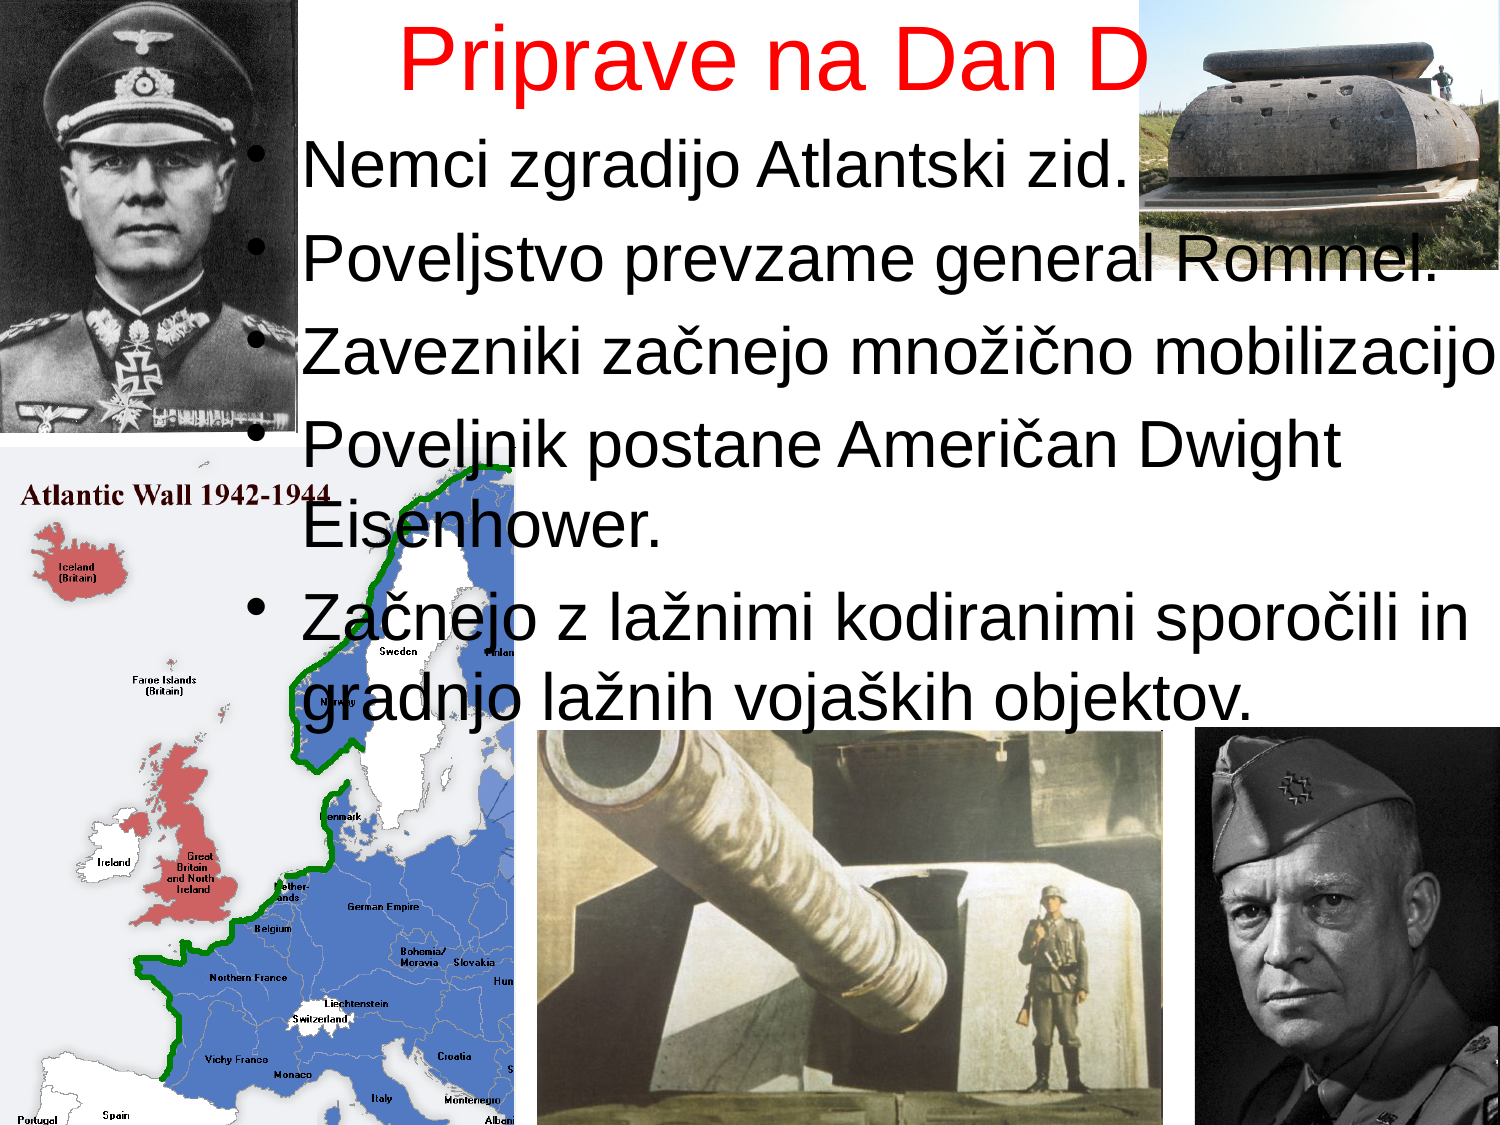

# Priprave na Dan D
Nemci zgradijo Atlantski zid.
Poveljstvo prevzame general Rommel.
Zavezniki začnejo množično mobilizacijo.
Poveljnik postane Američan Dwight Eisenhower.
Začnejo z lažnimi kodiranimi sporočili in gradnjo lažnih vojaških objektov.